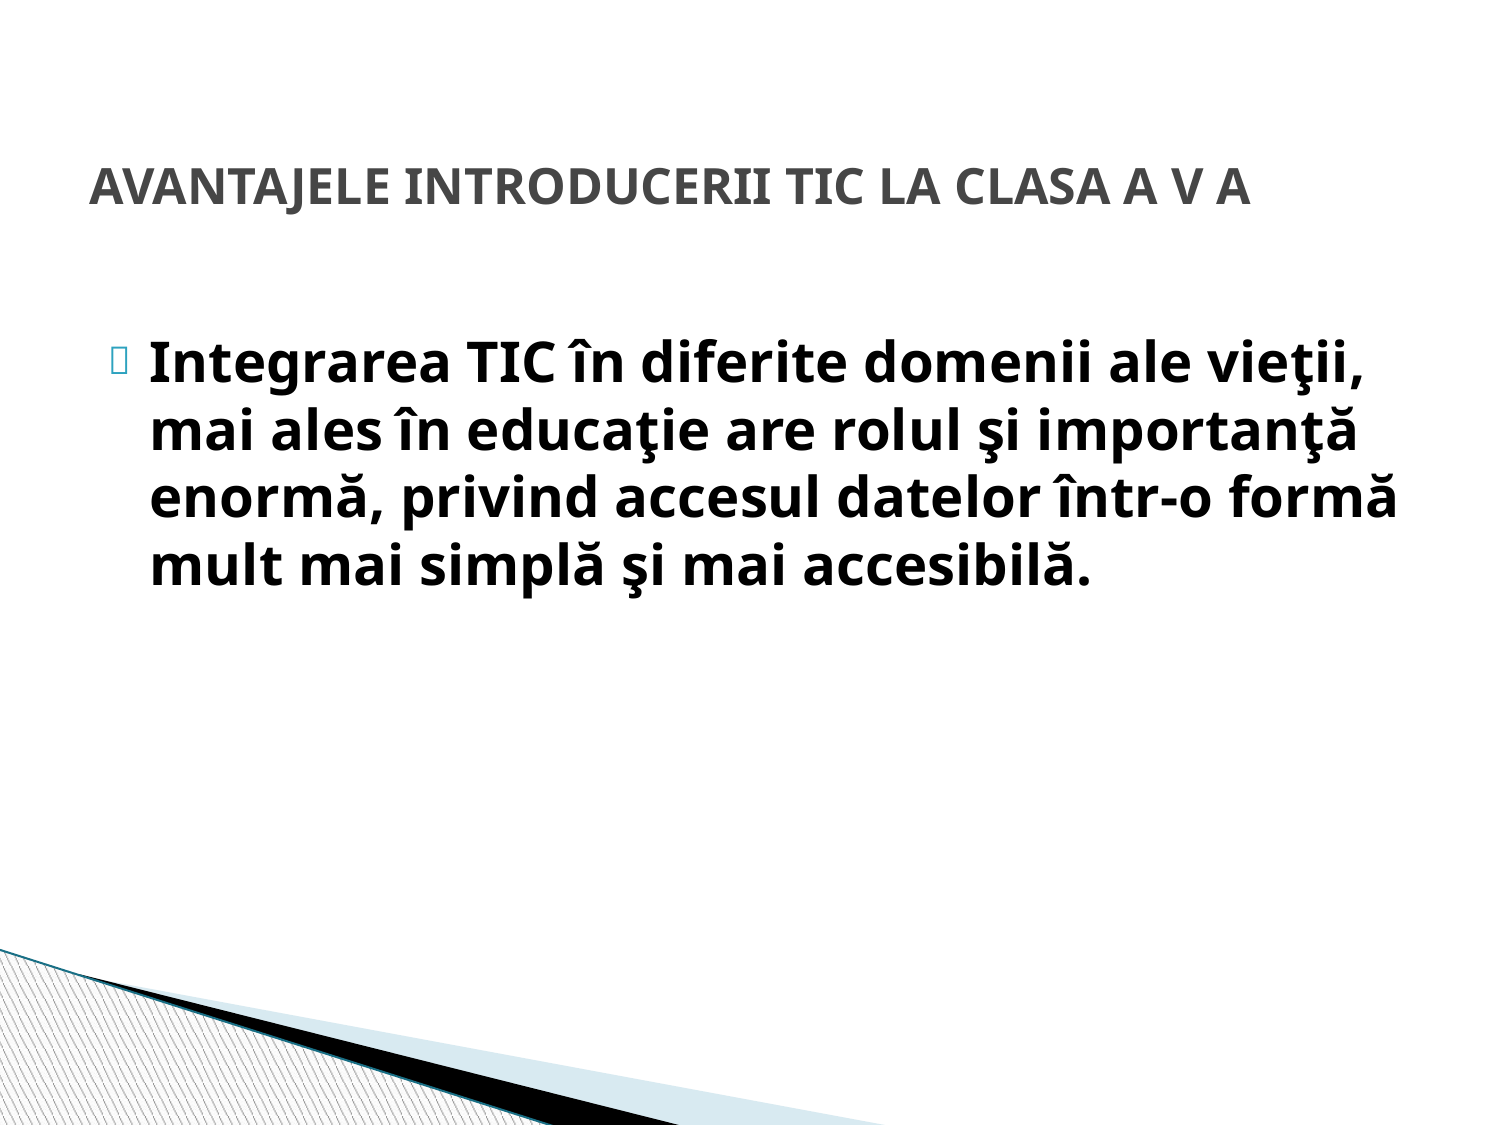

AVANTAJELE INTRODUCERII TIC LA CLASA A V A
# Integrarea TIC în diferite domenii ale vieţii, mai ales în educaţie are rolul şi importanţă enormă, privind accesul datelor într-o formă mult mai simplă şi mai accesibilă.